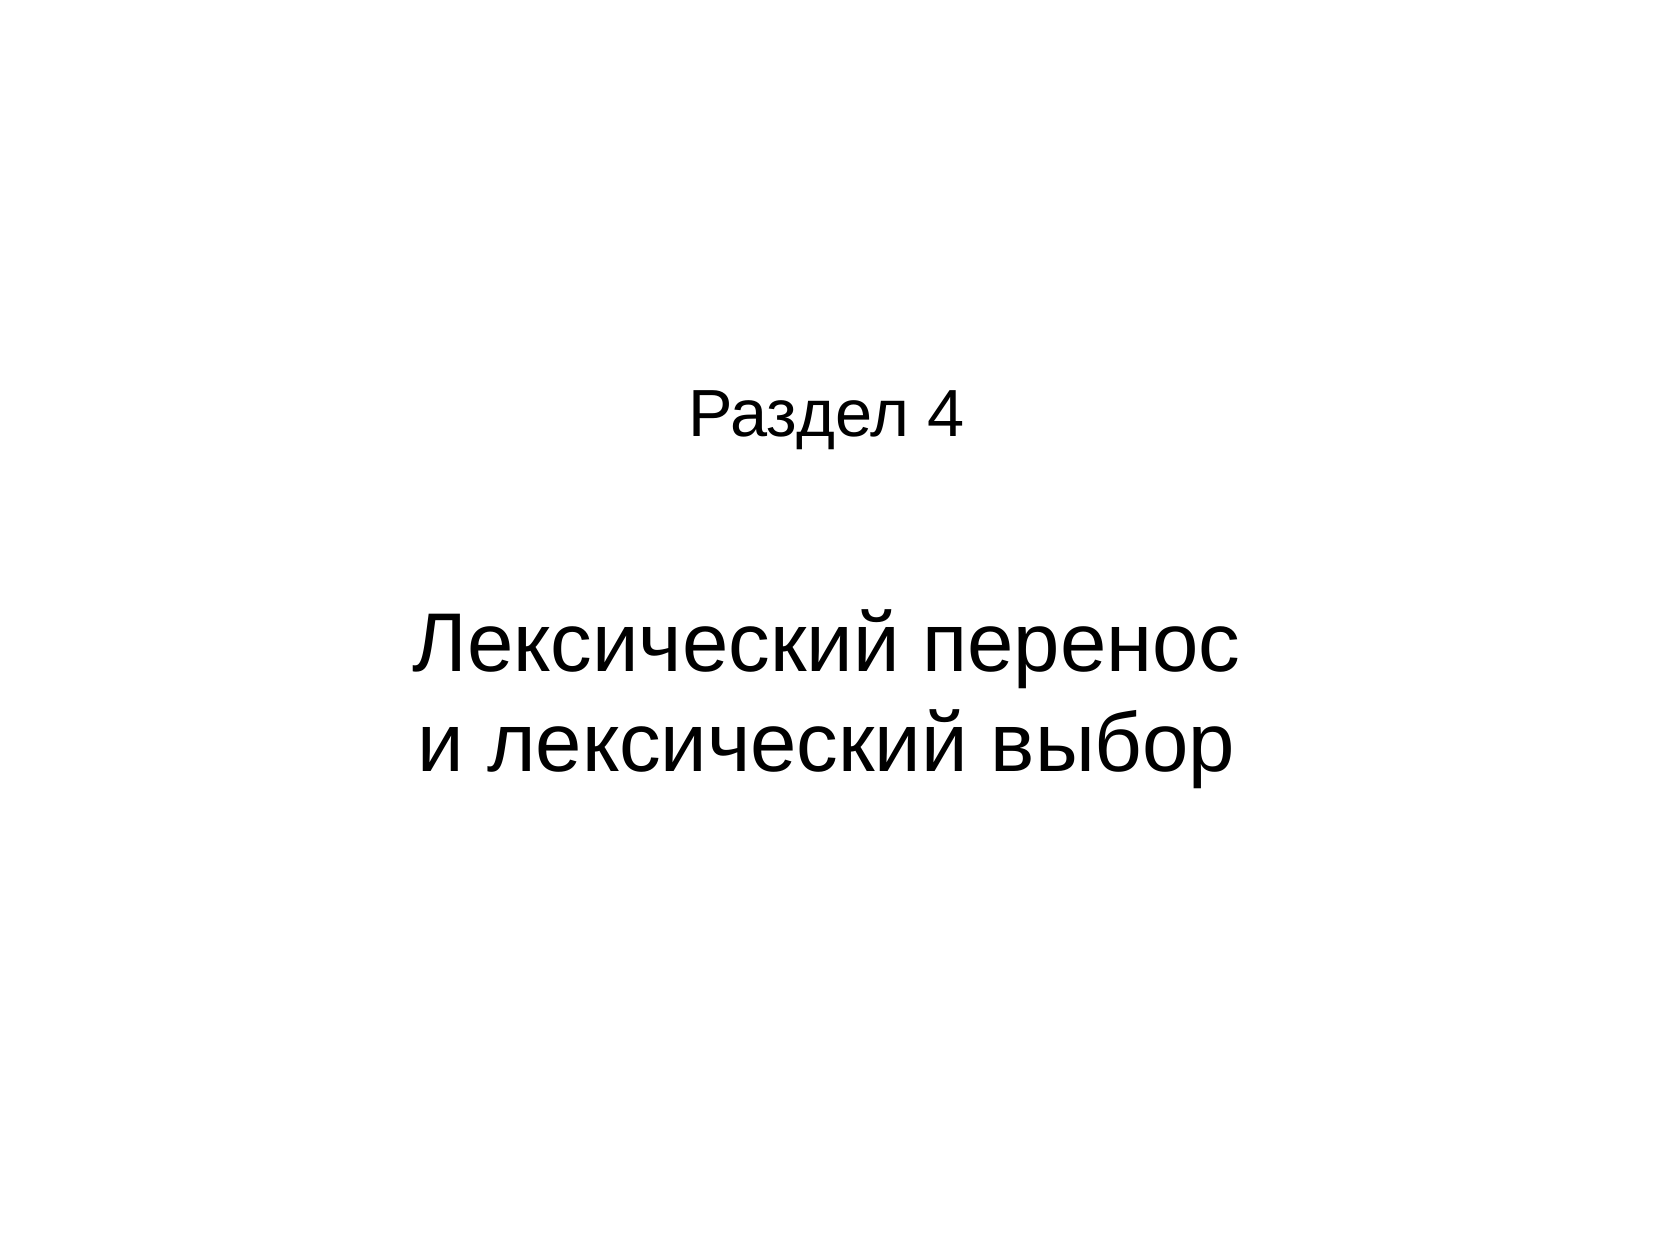

# Раздел 4
Лексический перенос
и лексический выбор